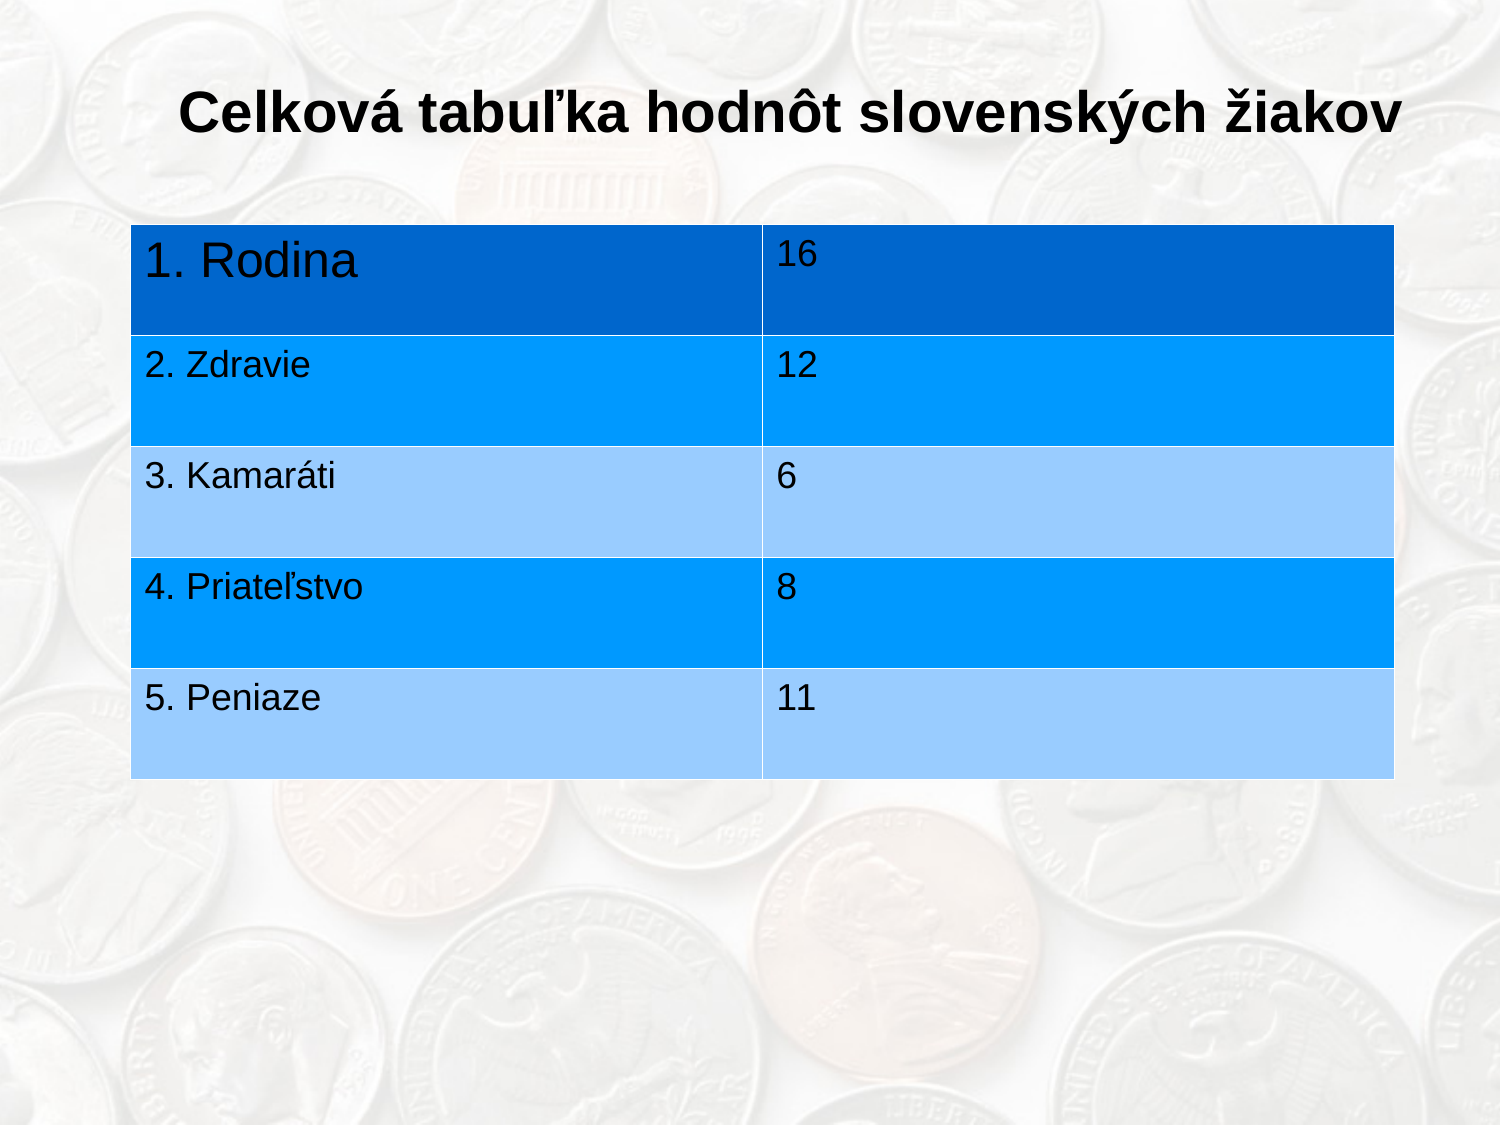

# Celková tabuľka hodnôt slovenských žiakov
| 1. Rodina | 16 |
| --- | --- |
| 2. Zdravie | 12 |
| 3. Kamaráti | 6 |
| 4. Priateľstvo | 8 |
| 5. Peniaze | 11 |